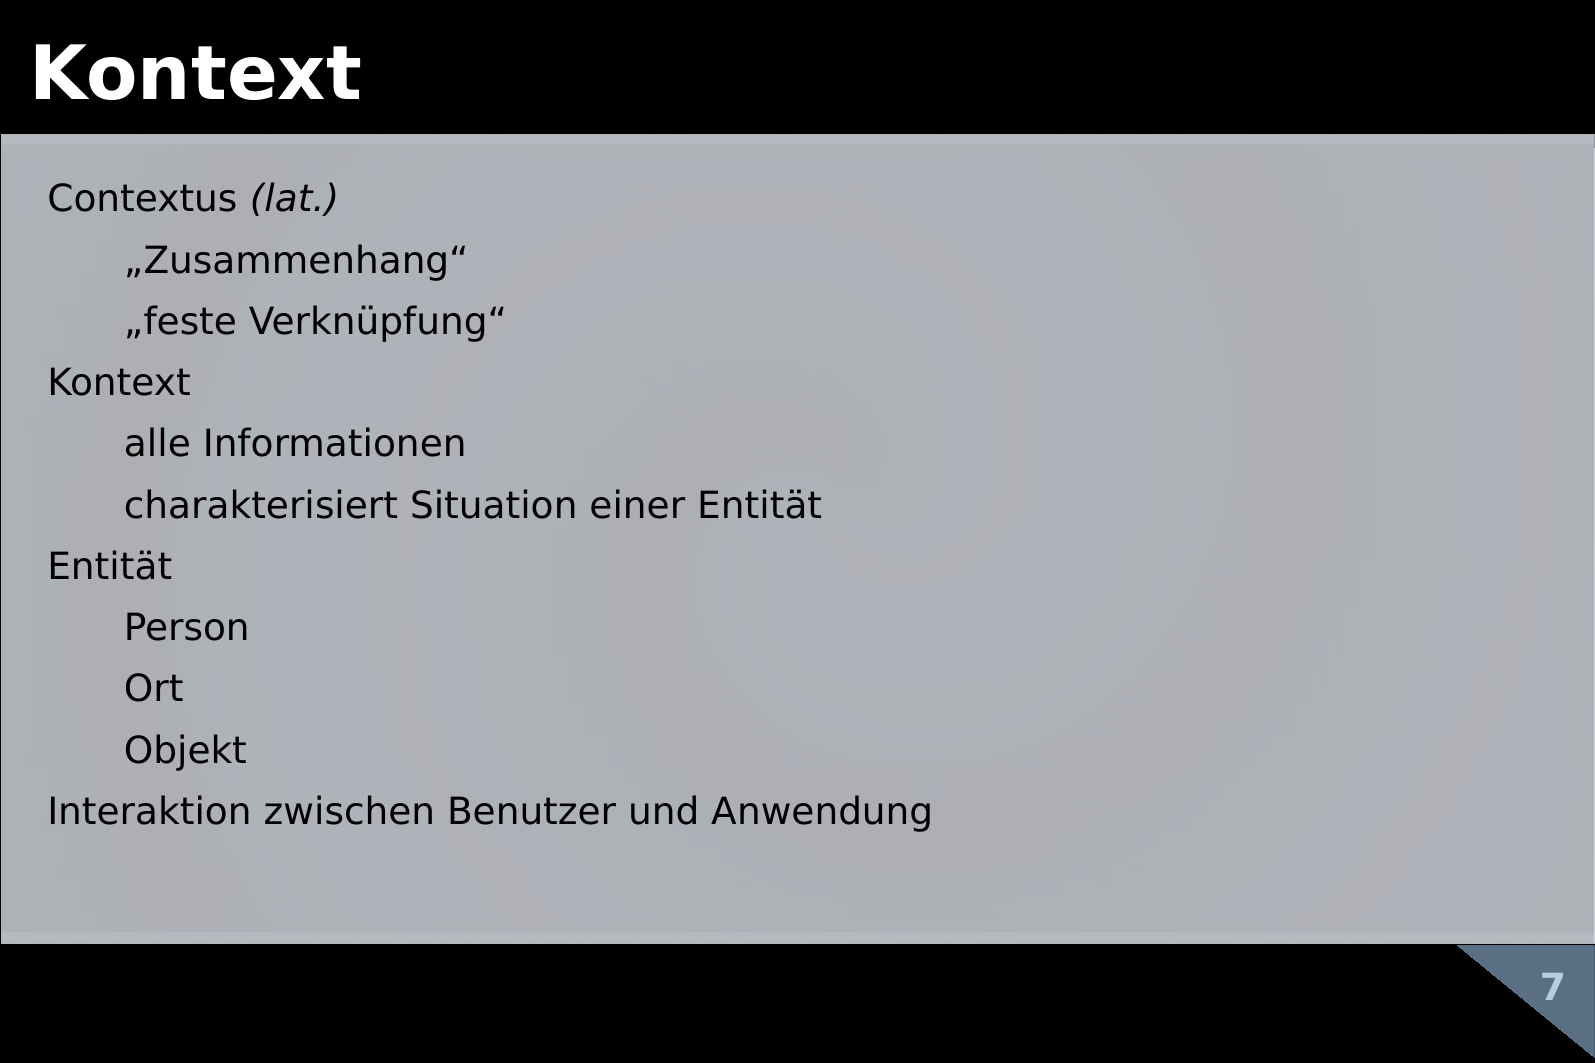

# Kontext
Contextus (lat.)
„Zusammenhang“
„feste Verknüpfung“
Kontext
alle Informationen
charakterisiert Situation einer Entität
Entität
Person
Ort
Objekt
Interaktion zwischen Benutzer und Anwendung